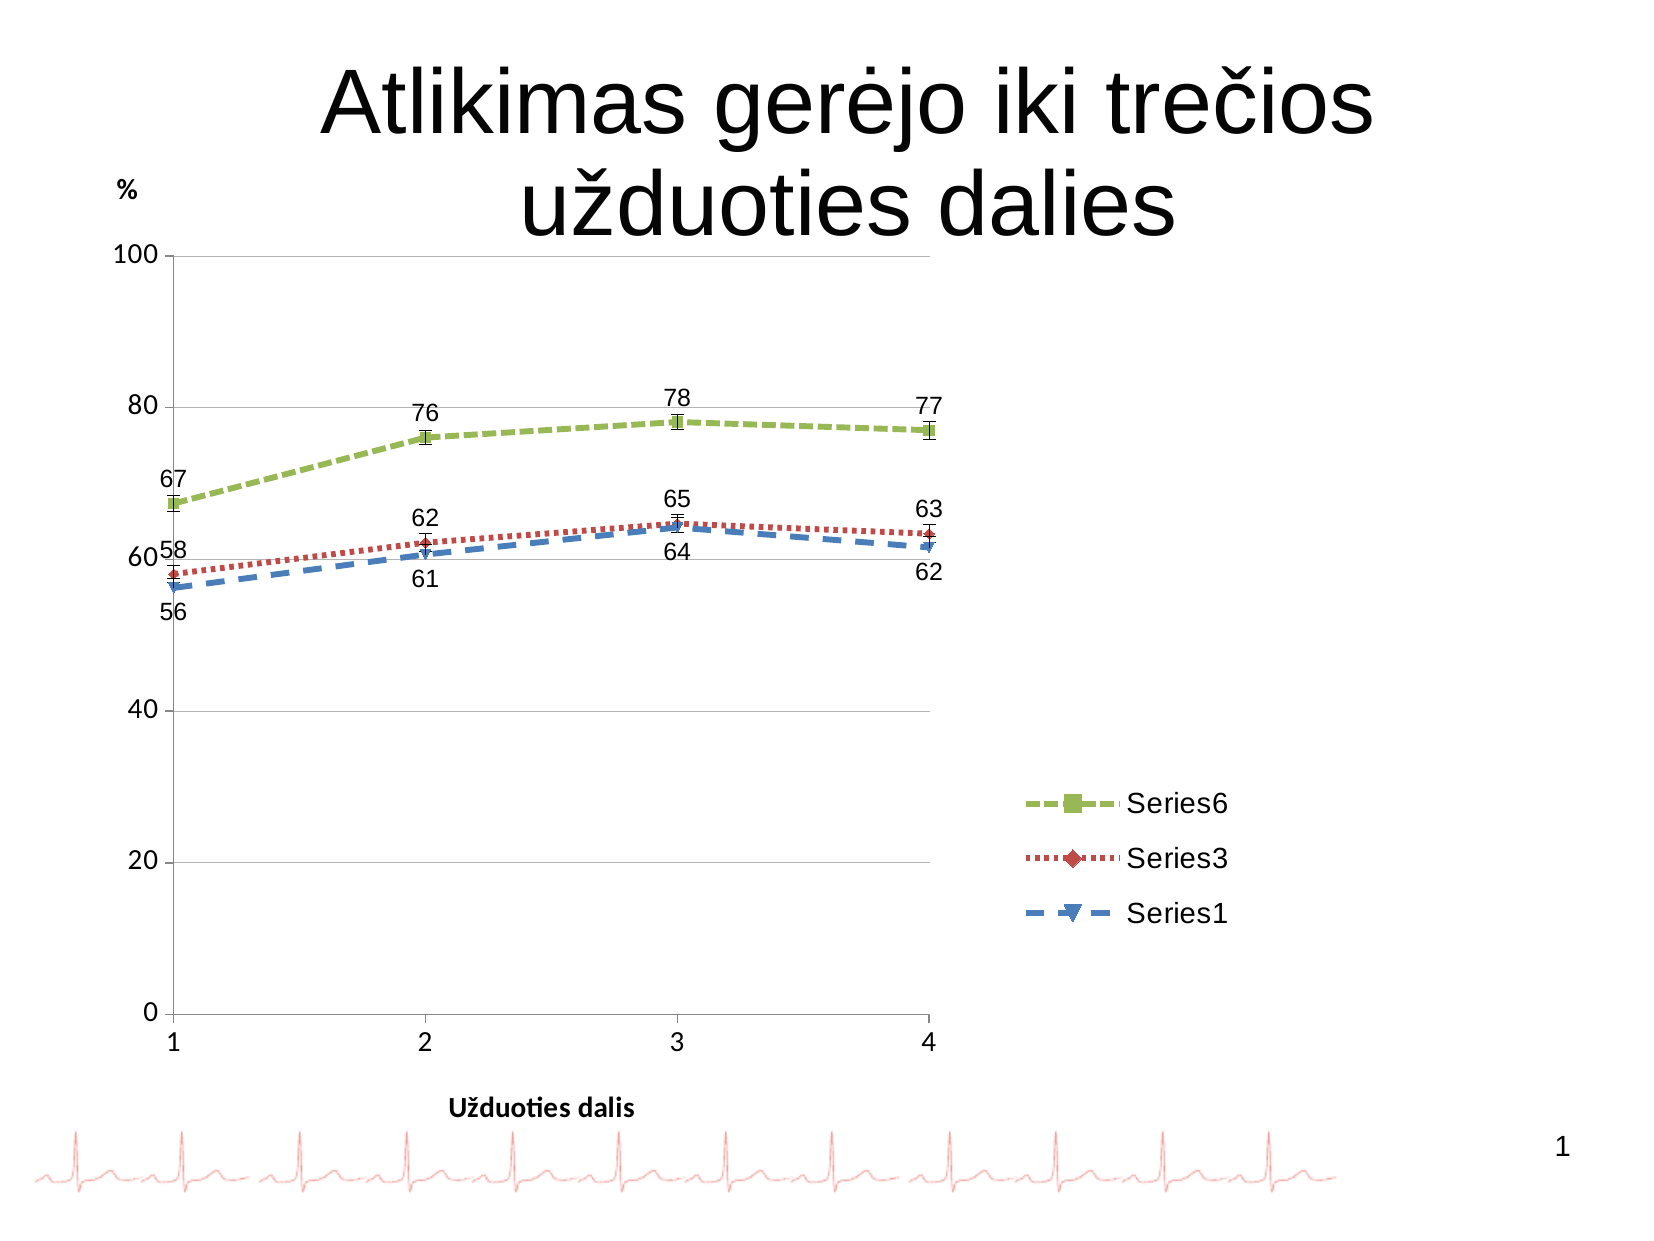

# Atlikimas gerėjo iki trečios užduoties dalies
### Chart:
| Category | | | |
|---|---|---|---|
| 1 | 67.373595505618 | 58.0798969072165 | 56.25 |
| 2 | 76.0602094240837 | 62.2081218274112 | 60.6470588235294 |
| 3 | 78.1155778894472 | 64.7162162162163 | 64.215976331361 |
| 4 | 77.0320855614973 | 63.3967391304348 | 61.5909090909091 |
1